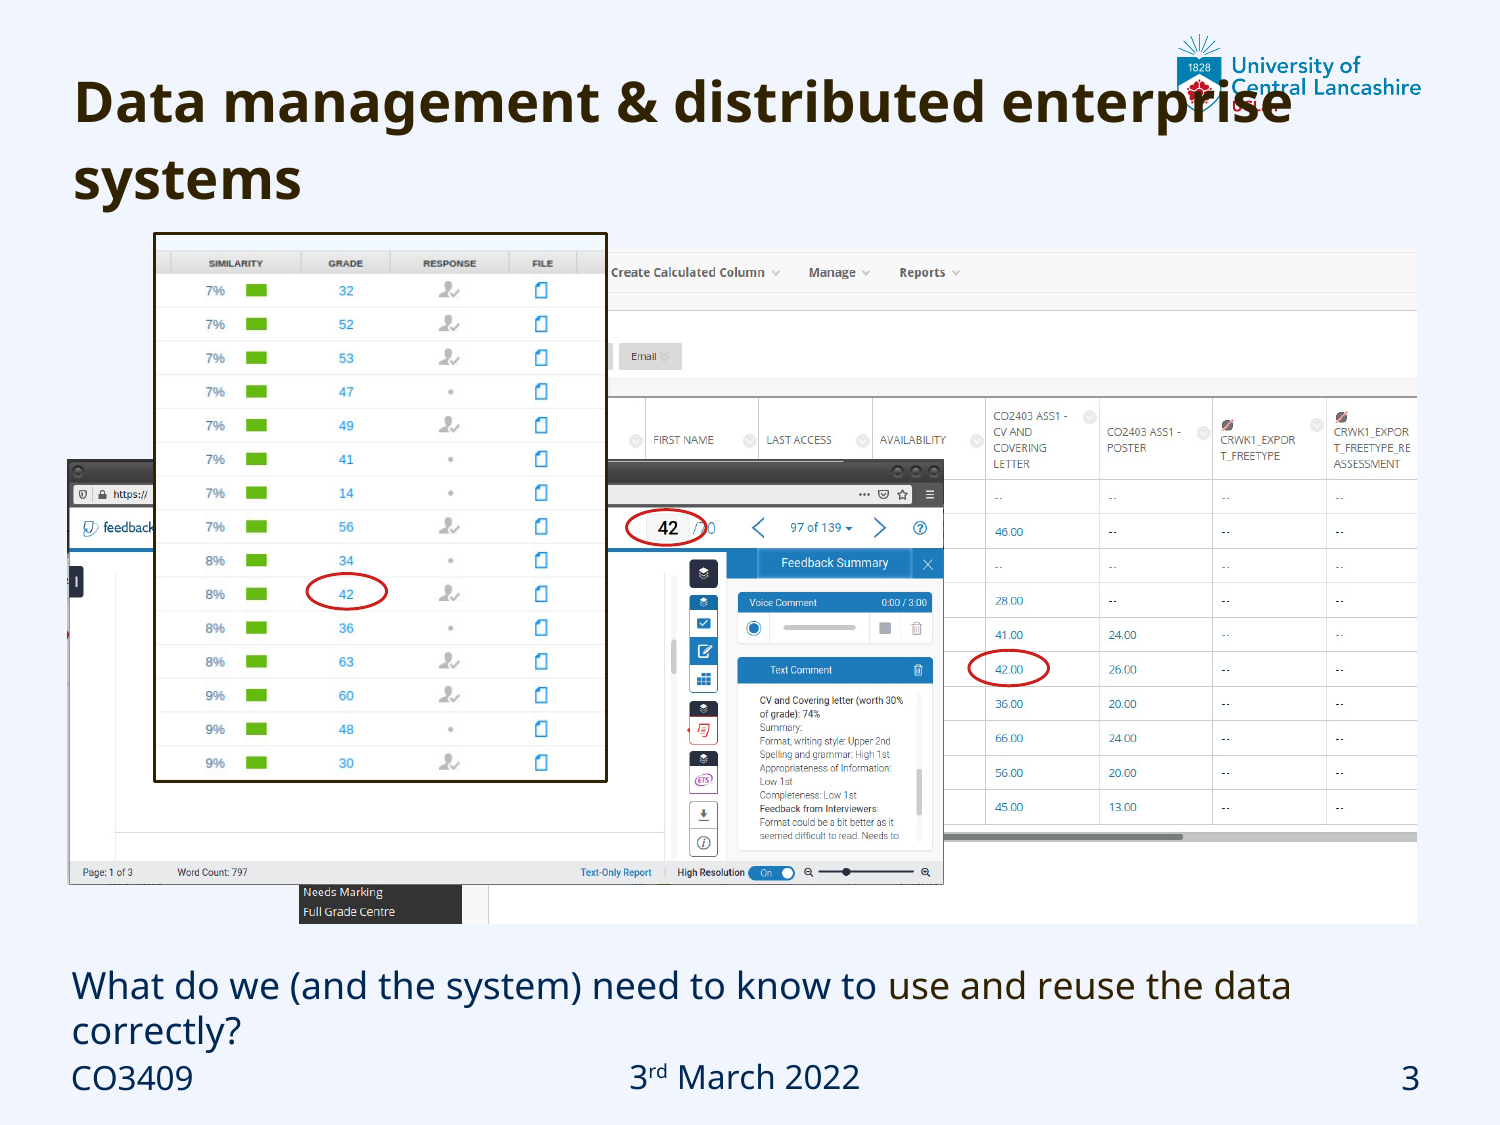

# Data management & distributed enterprise systems
What do we (and the system) need to know to use and reuse the data correctly?